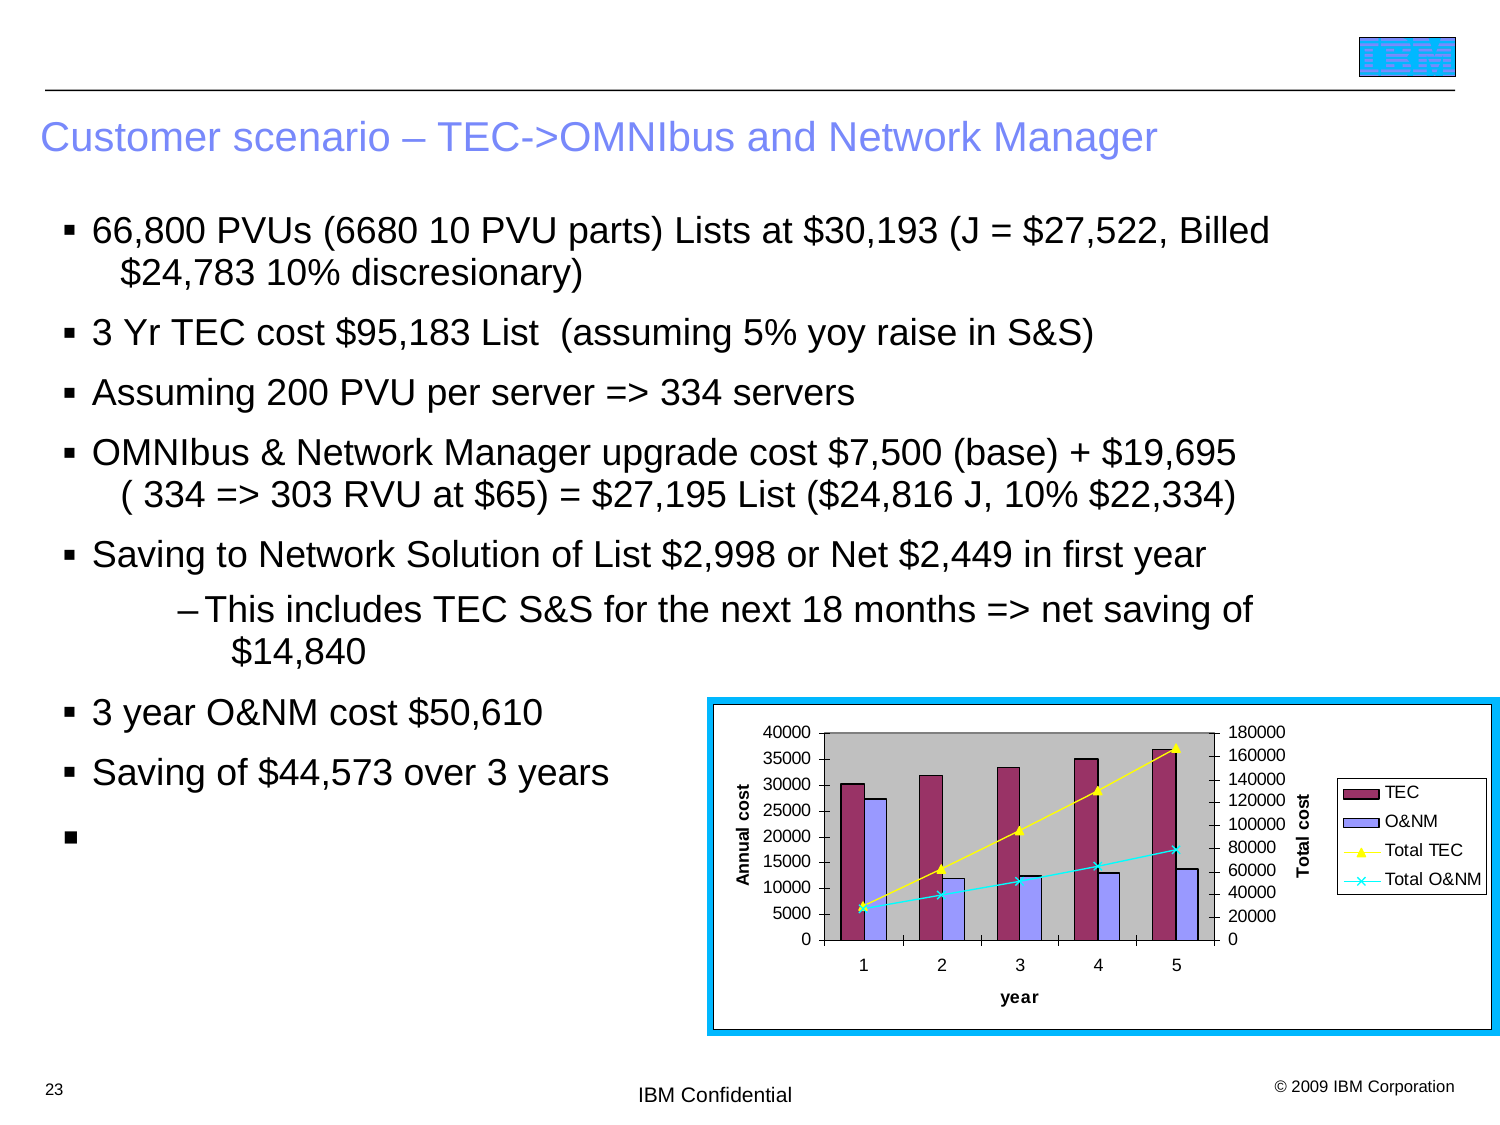

# Customer scenario – TEC->OMNIbus and Network Manager
66,800 PVUs (6680 10 PVU parts) Lists at $30,193 (J = $27,522, Billed $24,783 10% discresionary)
3 Yr TEC cost $95,183 List (assuming 5% yoy raise in S&S)
Assuming 200 PVU per server => 334 servers
OMNIbus & Network Manager upgrade cost $7,500 (base) + $19,695 ( 334 => 303 RVU at $65) = $27,195 List ($24,816 J, 10% $22,334)
Saving to Network Solution of List $2,998 or Net $2,449 in first year
This includes TEC S&S for the next 18 months => net saving of $14,840
3 year O&NM cost $50,610
Saving of $44,573 over 3 years
23